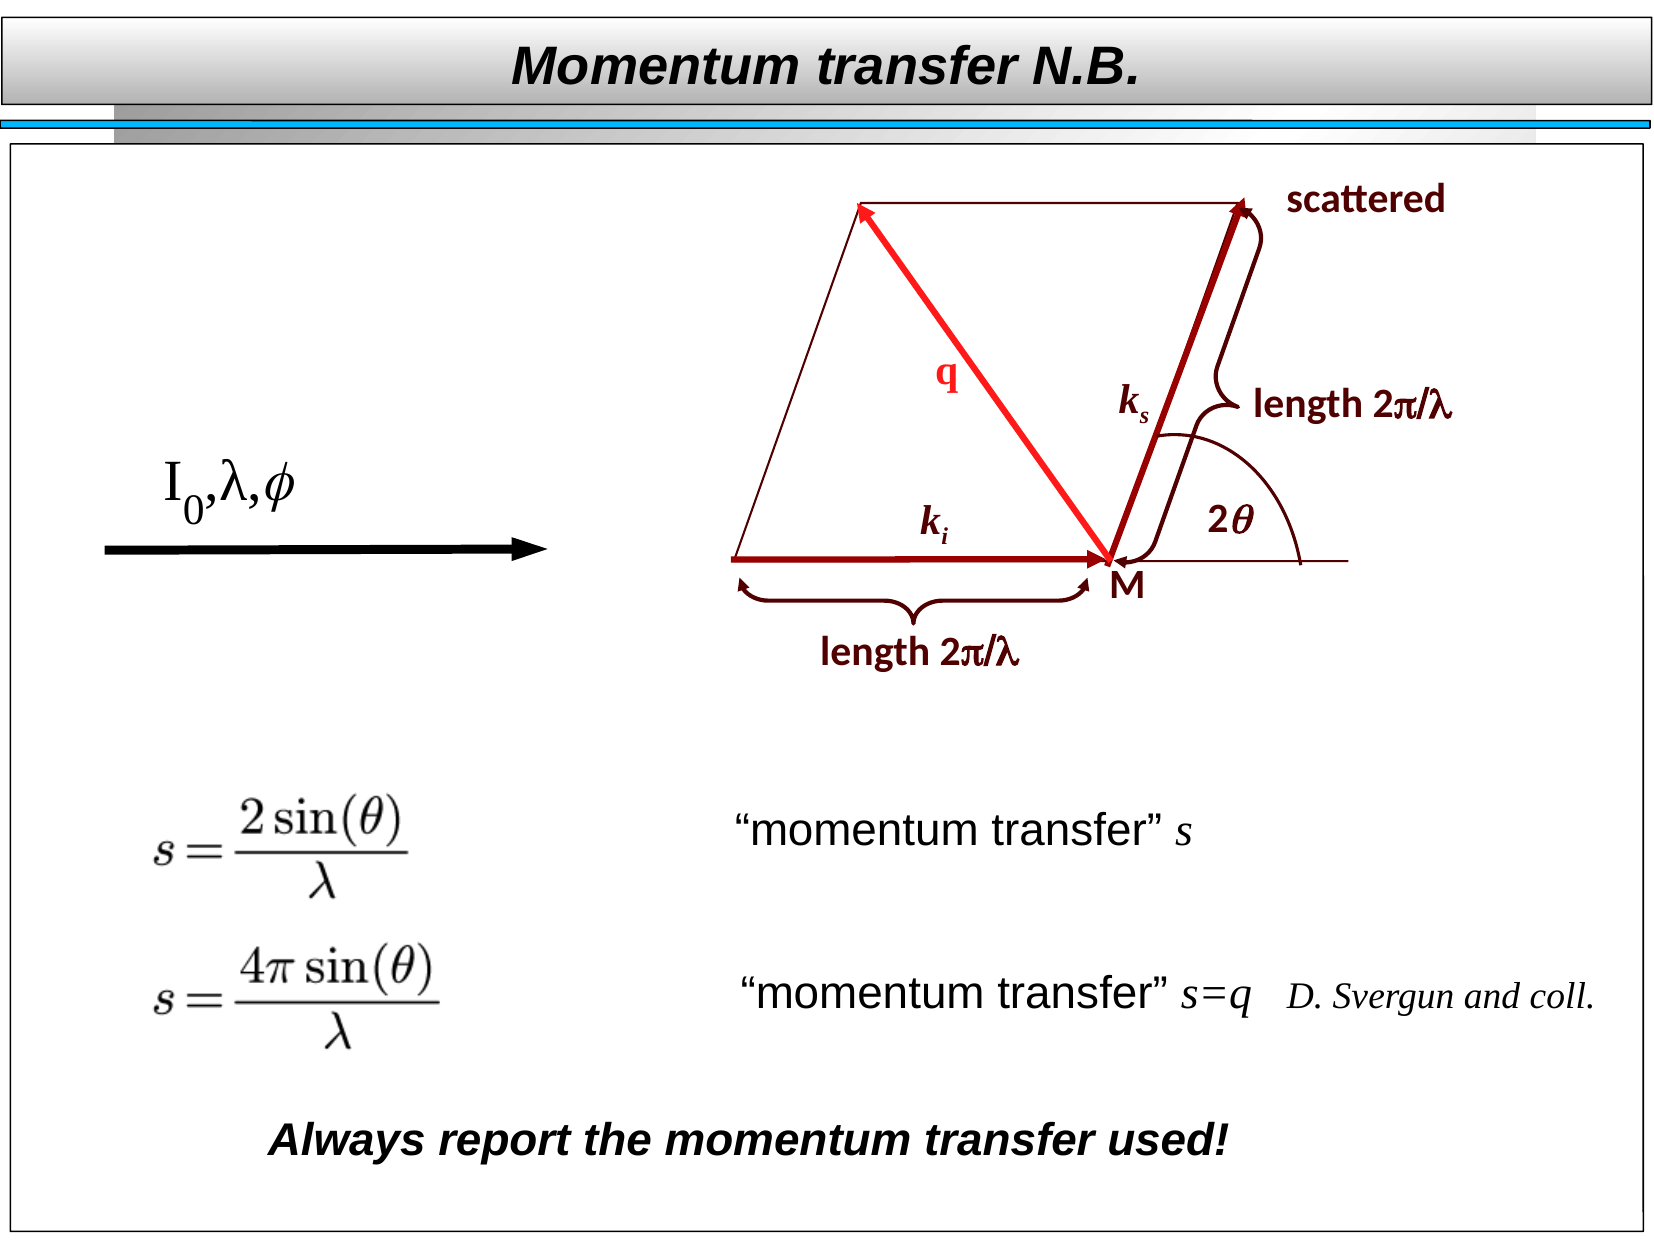

Momentum transfer N.B.
scattered
q
ks
length 2p/l
I0,λ,f
2q
ki
M
length 2p/l
“momentum transfer” s
“momentum transfer” s=q D. Svergun and coll.
Always report the momentum transfer used!